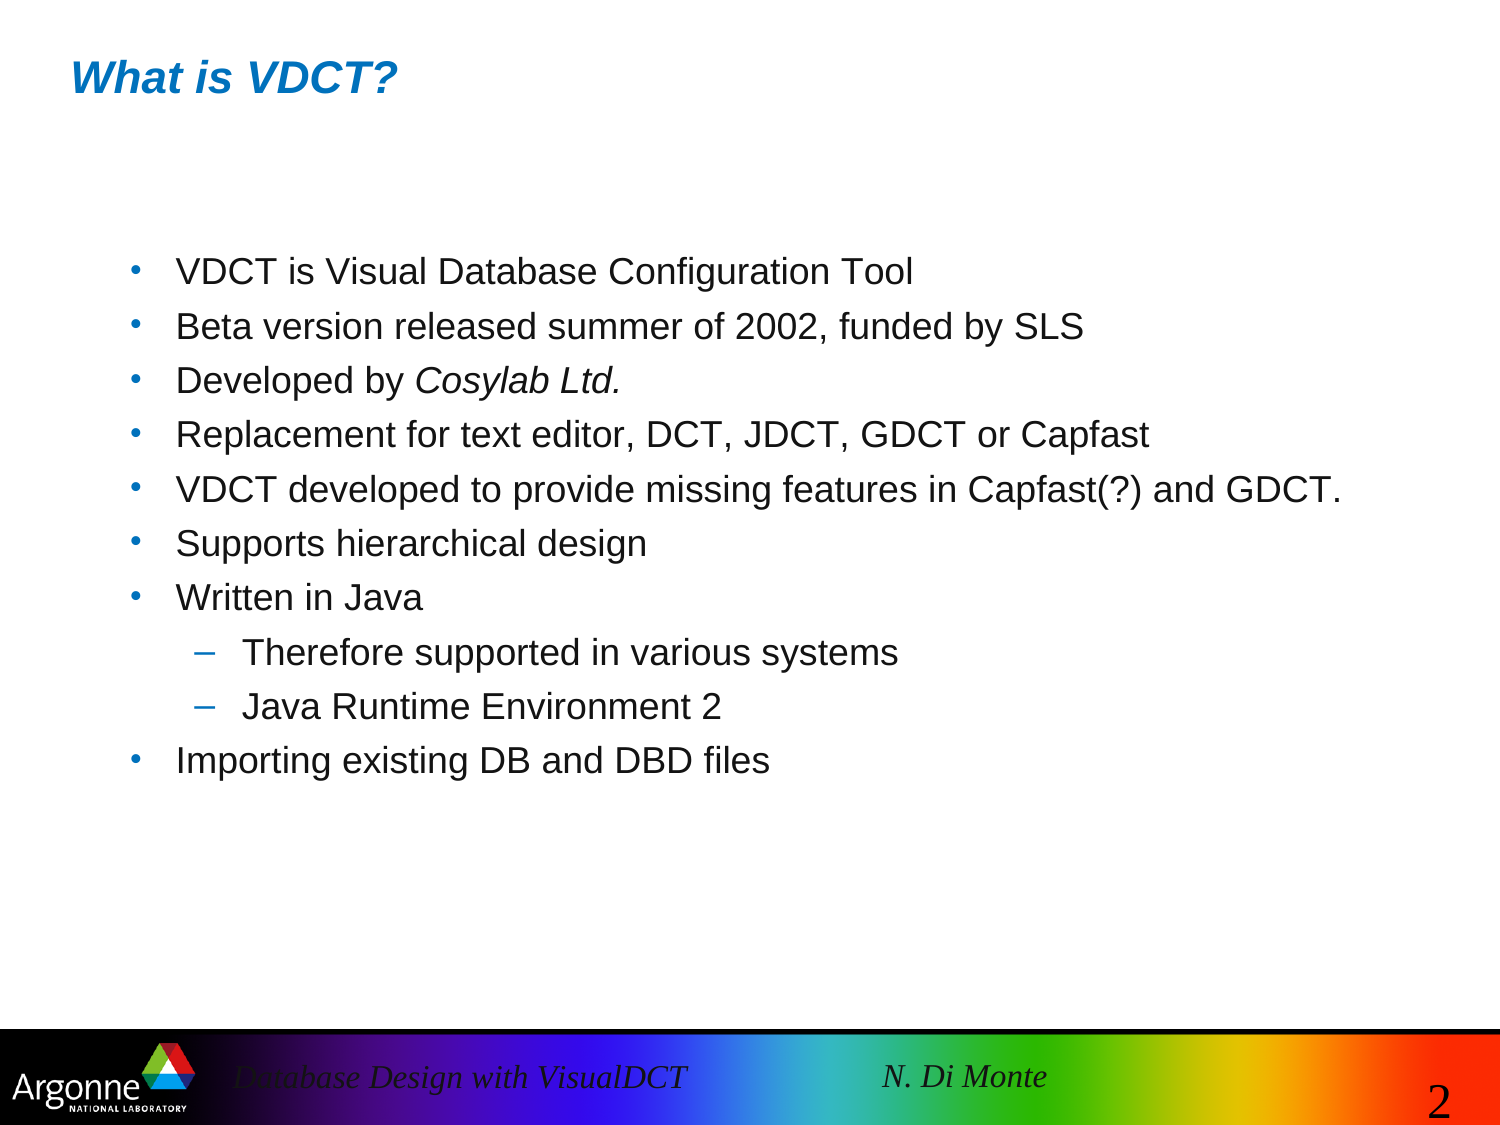

# What is VDCT?
VDCT is Visual Database Configuration Tool
Beta version released summer of 2002, funded by SLS
Developed by Cosylab Ltd.
Replacement for text editor, DCT, JDCT, GDCT or Capfast
VDCT developed to provide missing features in Capfast(?) and GDCT.
Supports hierarchical design
Written in Java
Therefore supported in various systems
Java Runtime Environment 2
Importing existing DB and DBD files
2